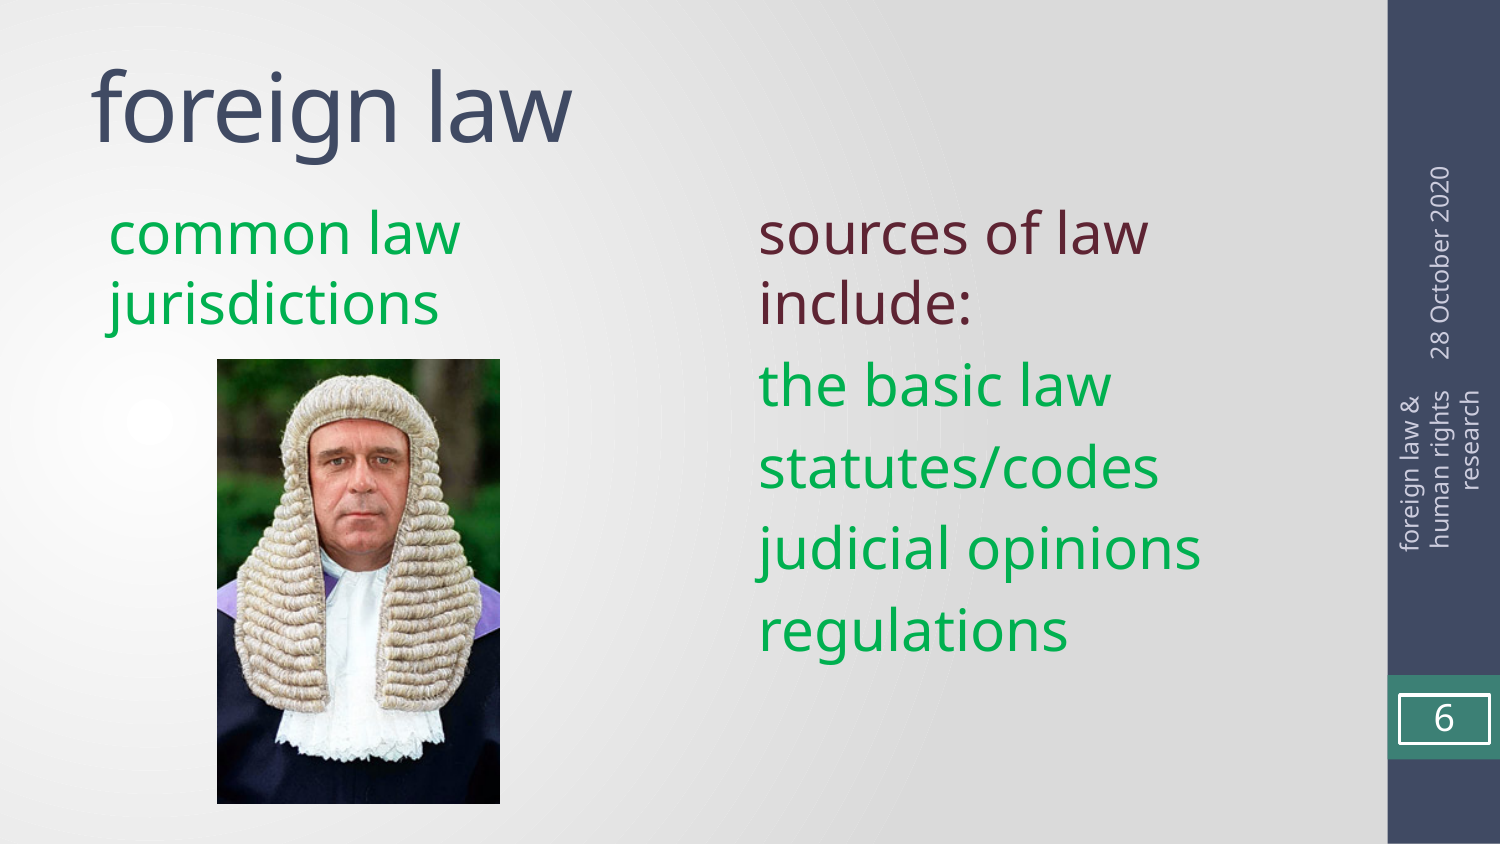

# foreign law
common law jurisdictions
sources of law include:
the basic law
statutes/codes
judicial opinions
regulations
28 October 2020
foreign law &
human rights research